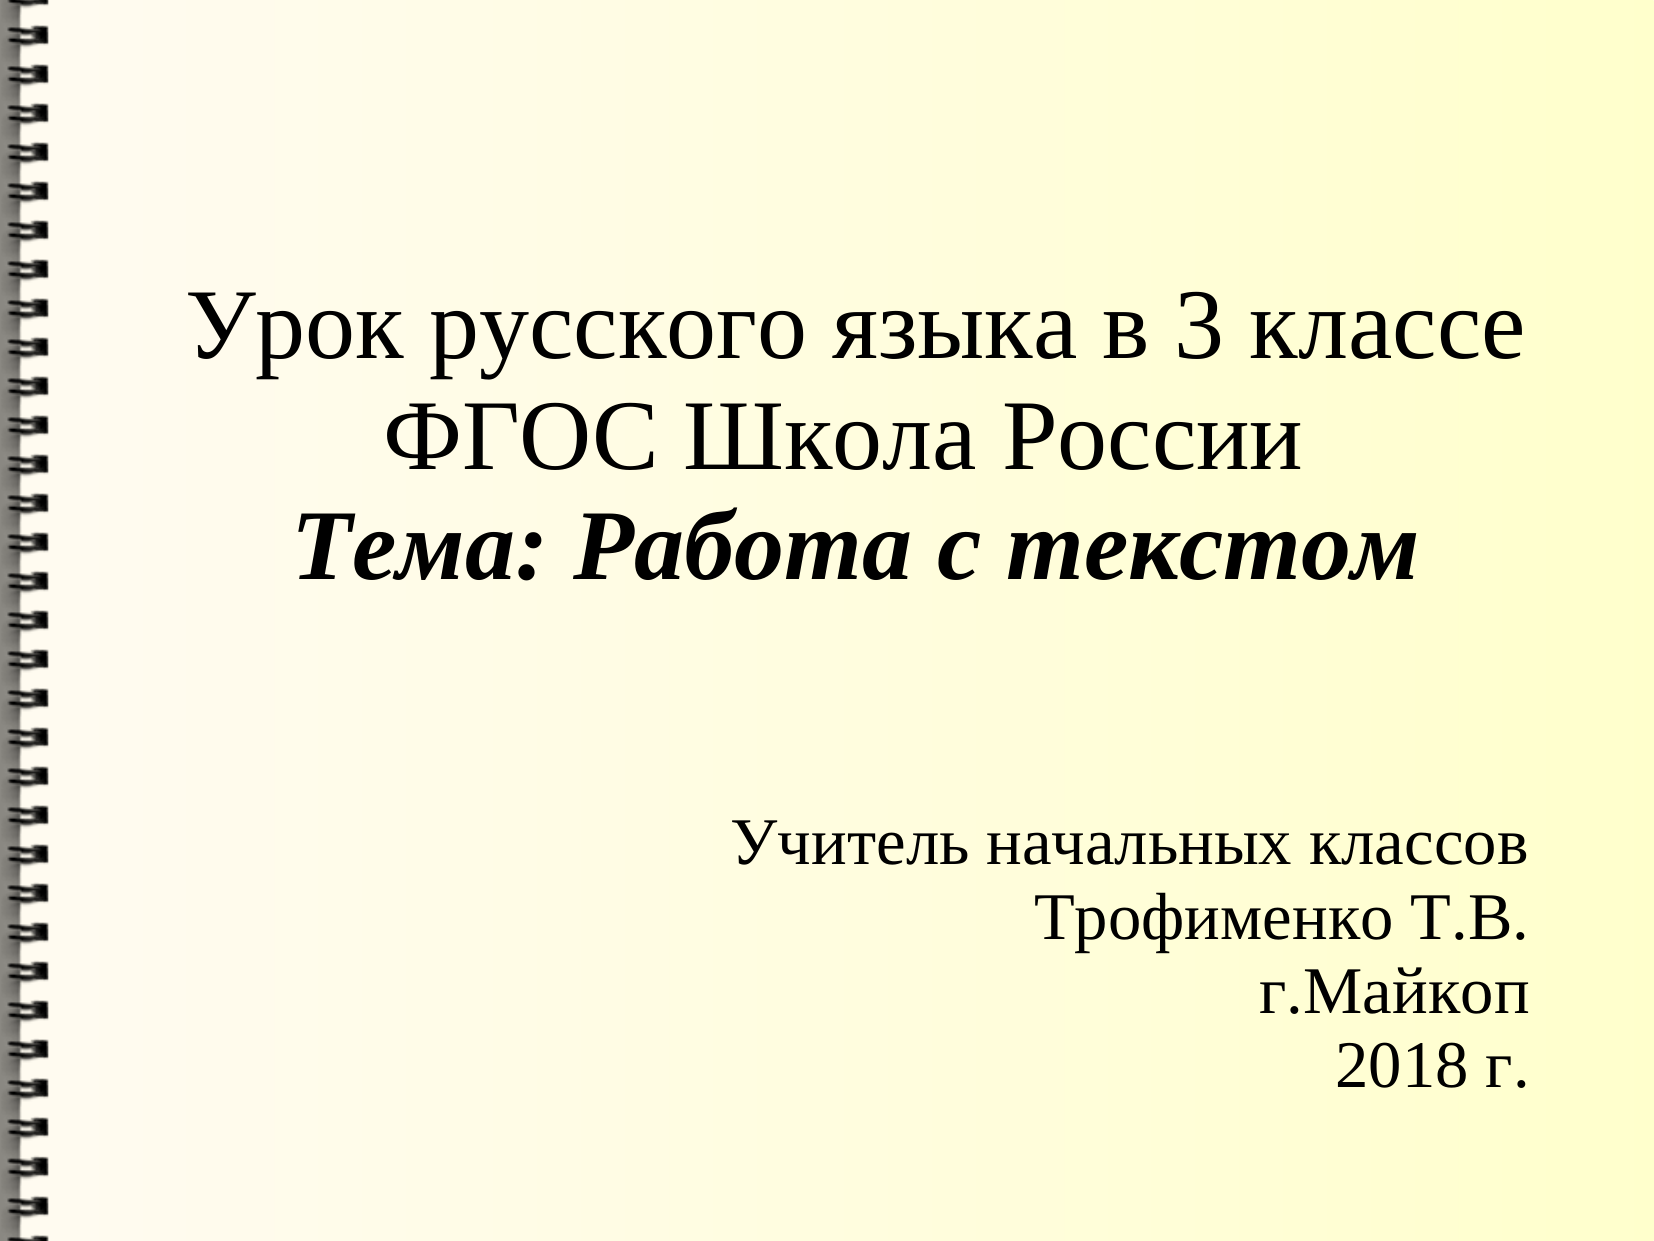

Урок русского языка в 3 классе
ФГОС Школа России
Тема: Работа с текстом
# Учитель начальных классов
Трофименко Т.В.
г.Майкоп
2018 г.